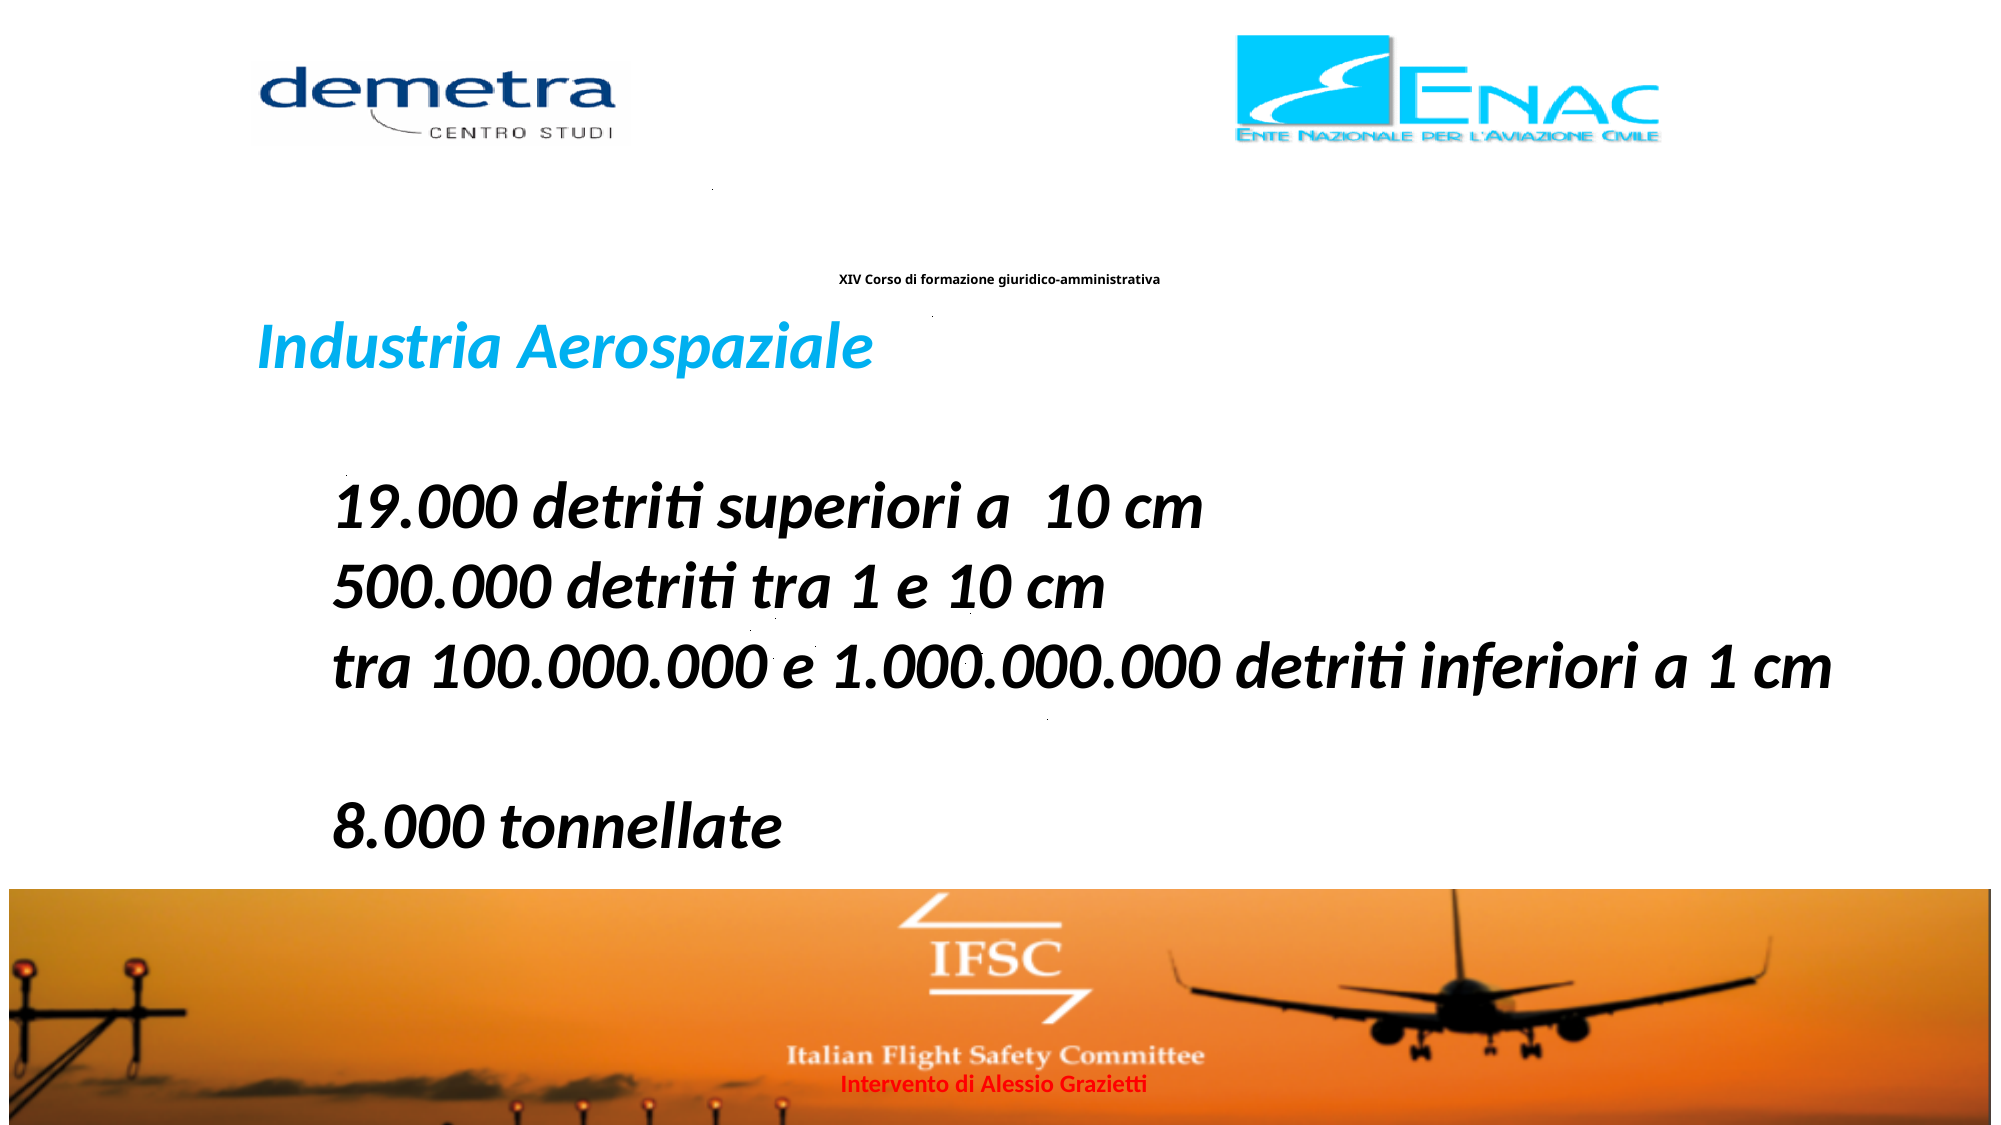

# XIV Corso di formazione giuridico-amministrativa
Industria Aerospaziale
	19.000 detriti superiori a 10 cm
	500.000 detriti tra 1 e 10 cm
	tra 100.000.000 e 1.000.000.000 detriti inferiori a 1 cm
	8.000 tonnellate
Intervento di Alessio Grazietti